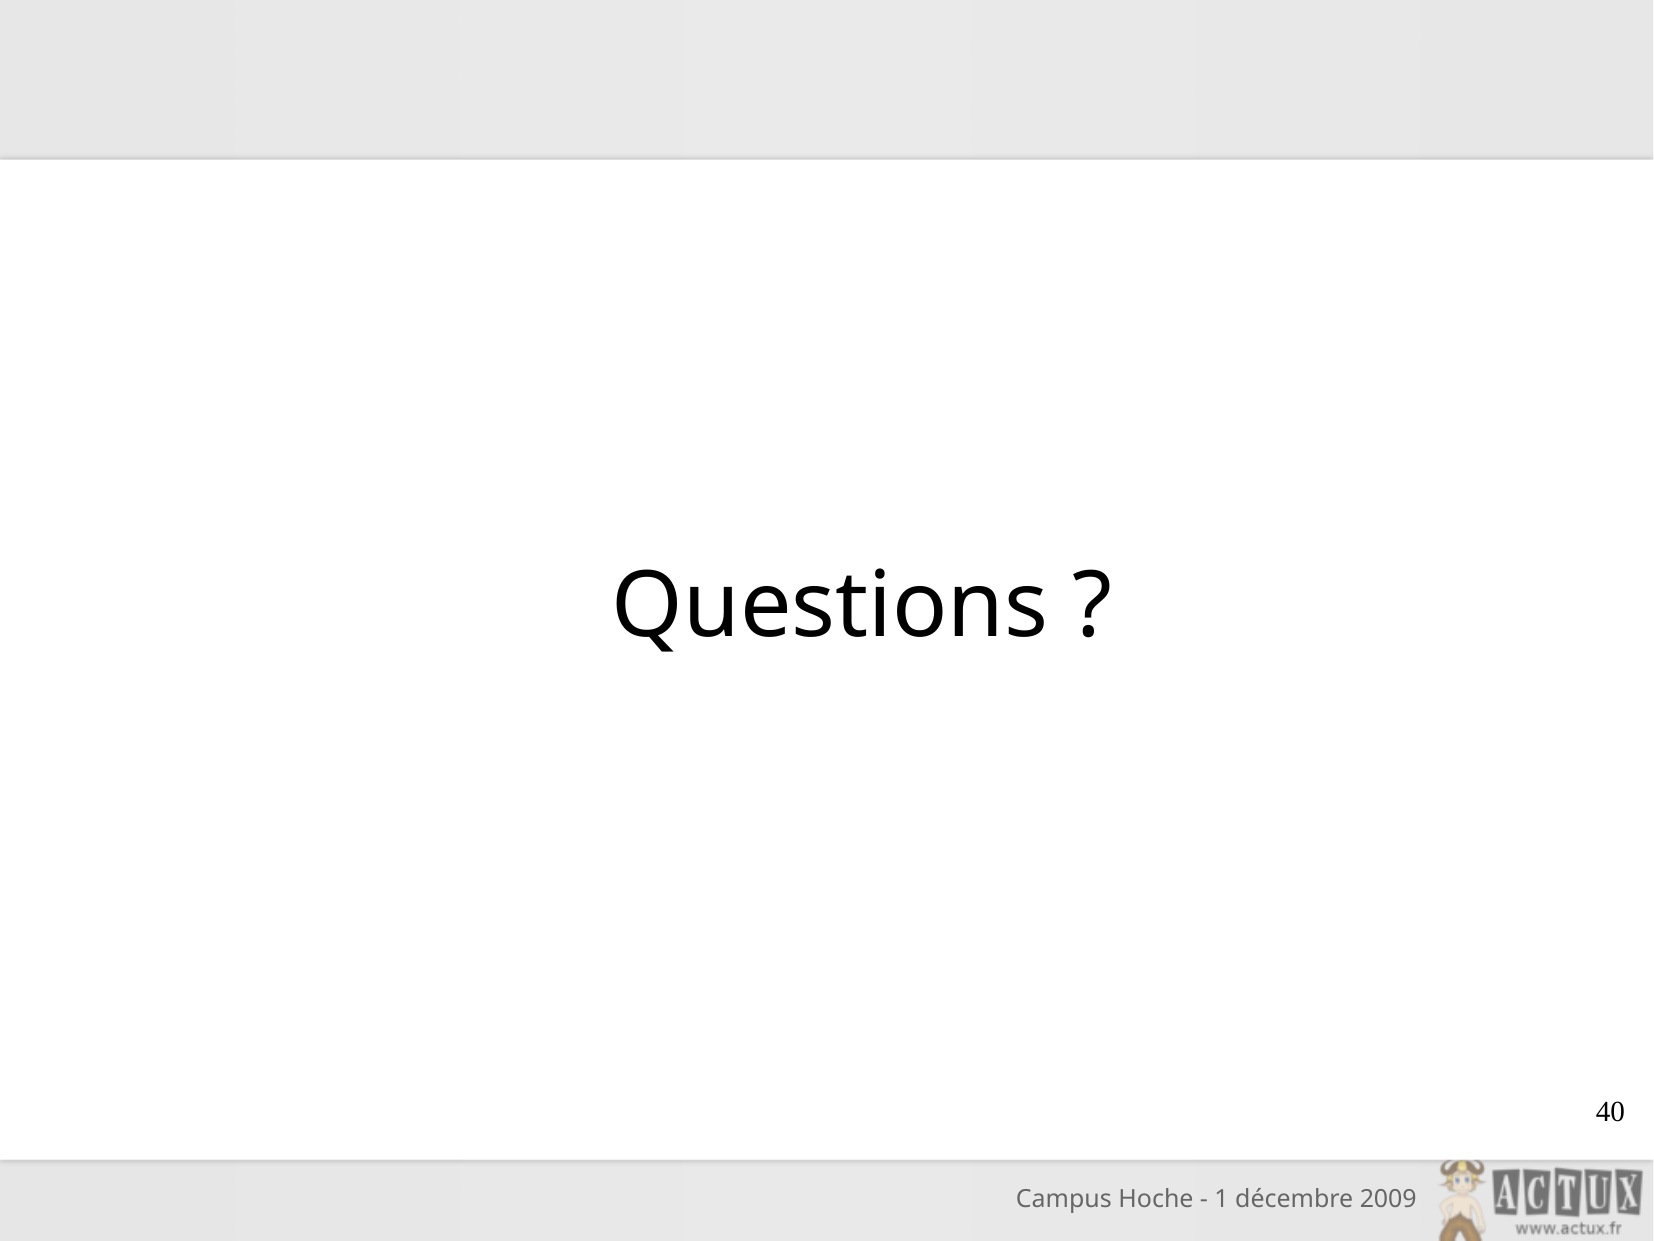

#
Questions ?
40
Campus Hoche - 1 décembre 2009